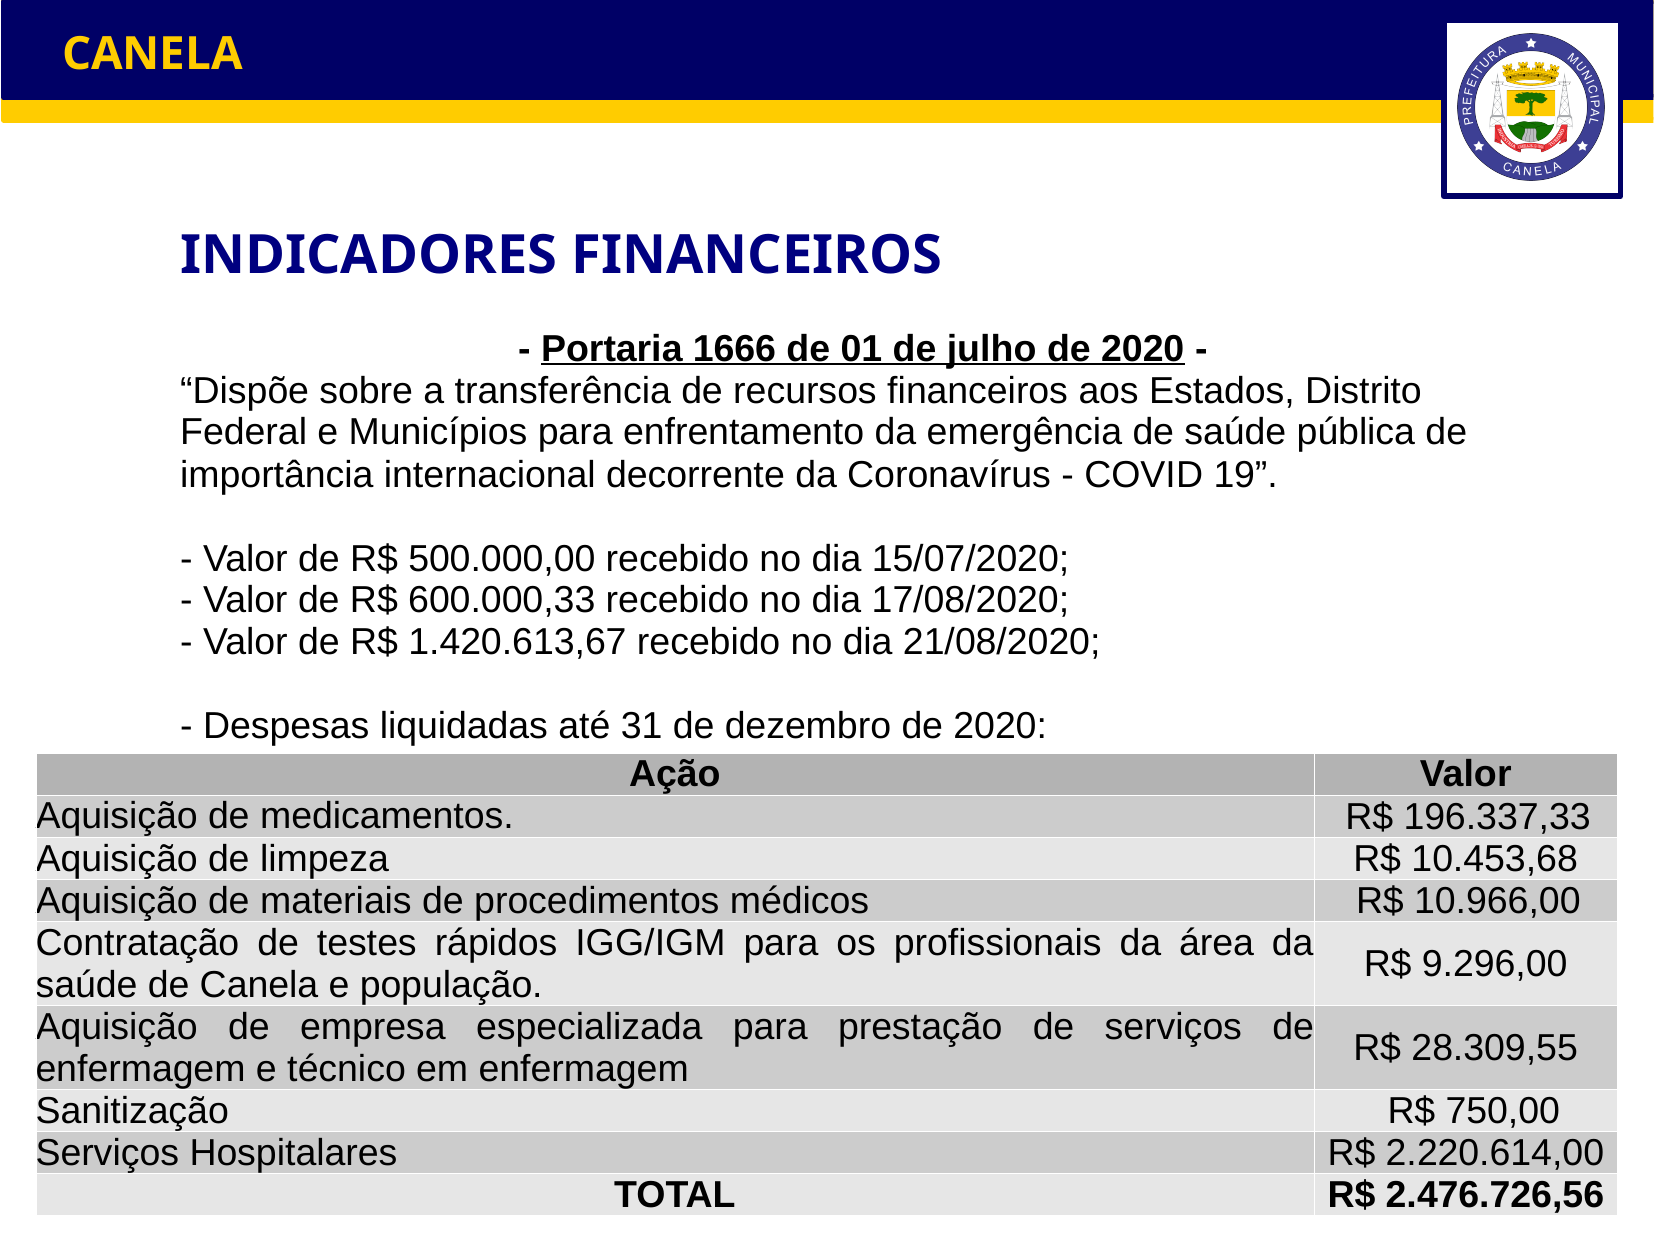

CANELA
CANELA
INDICADORES FINANCEIROS
- Portaria 1666 de 01 de julho de 2020 -
“Dispõe sobre a transferência de recursos financeiros aos Estados, Distrito Federal e Municípios para enfrentamento da emergência de saúde pública de importância internacional decorrente da Coronavírus - COVID 19”.
- Valor de R$ 500.000,00 recebido no dia 15/07/2020;
- Valor de R$ 600.000,33 recebido no dia 17/08/2020;
- Valor de R$ 1.420.613,67 recebido no dia 21/08/2020;
- Despesas liquidadas até 31 de dezembro de 2020:
| Ação | Valor |
| --- | --- |
| Aquisição de medicamentos. | R$ 196.337,33 |
| Aquisição de limpeza | R$ 10.453,68 |
| Aquisição de materiais de procedimentos médicos | R$ 10.966,00 |
| Contratação de testes rápidos IGG/IGM para os profissionais da área da saúde de Canela e população. | R$ 9.296,00 |
| Aquisição de empresa especializada para prestação de serviços de enfermagem e técnico em enfermagem | R$ 28.309,55 |
| Sanitização | R$ 750,00 |
| Serviços Hospitalares | R$ 2.220.614,00 |
| TOTAL | R$ 2.476.726,56 |